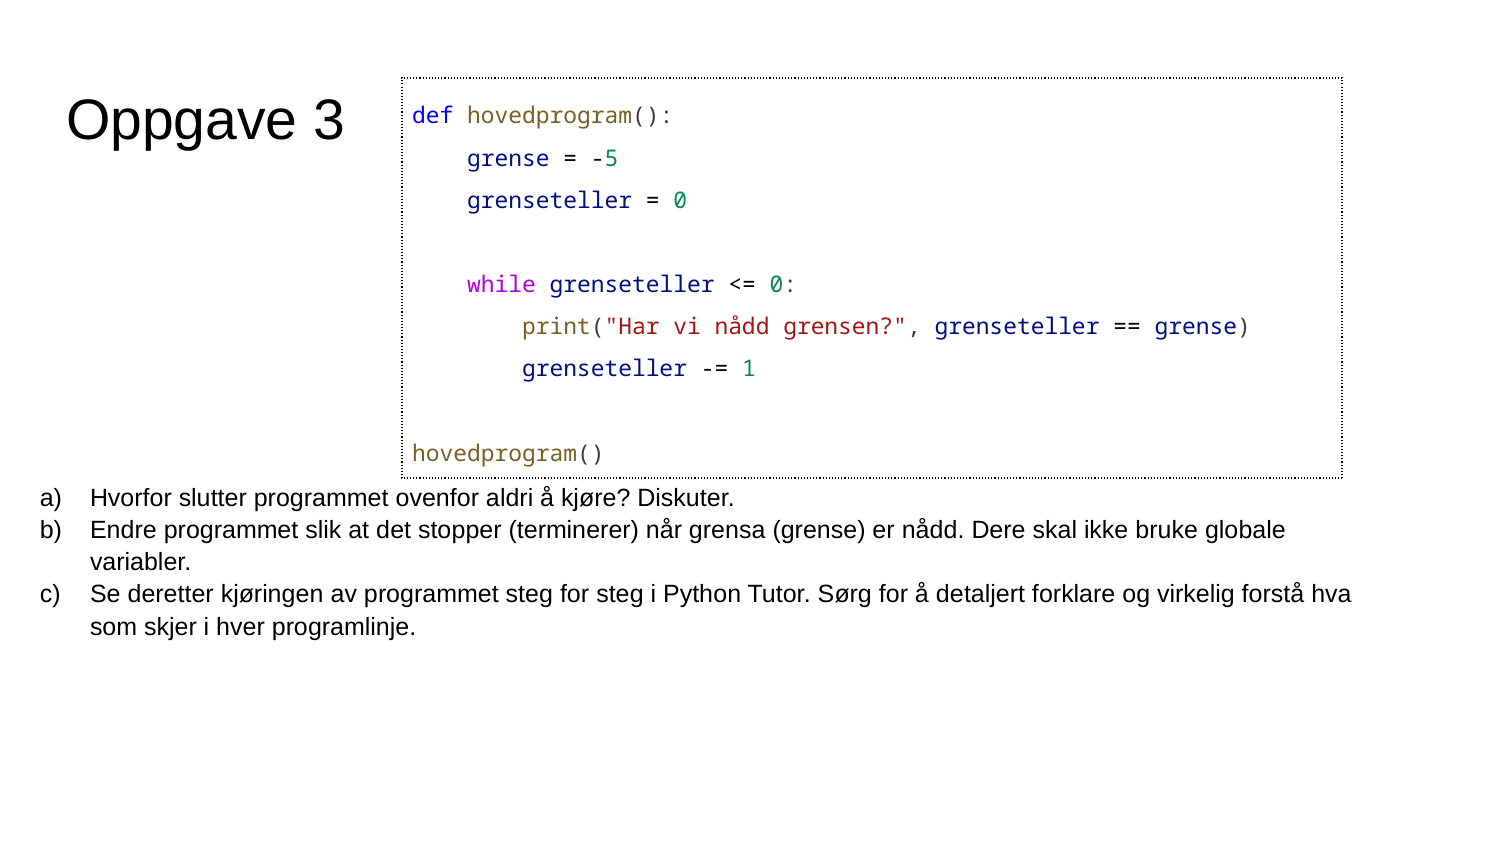

# Oppgave 3
| def hovedprogram(): grense = -5 grenseteller = 0 while grenseteller <= 0: print("Har vi nådd grensen?", grenseteller == grense) grenseteller -= 1 hovedprogram() |
| --- |
Hvorfor slutter programmet ovenfor aldri å kjøre? Diskuter.
Endre programmet slik at det stopper (terminerer) når grensa (grense) er nådd. Dere skal ikke bruke globale variabler.
Se deretter kjøringen av programmet steg for steg i Python Tutor. Sørg for å detaljert forklare og virkelig forstå hva som skjer i hver programlinje.